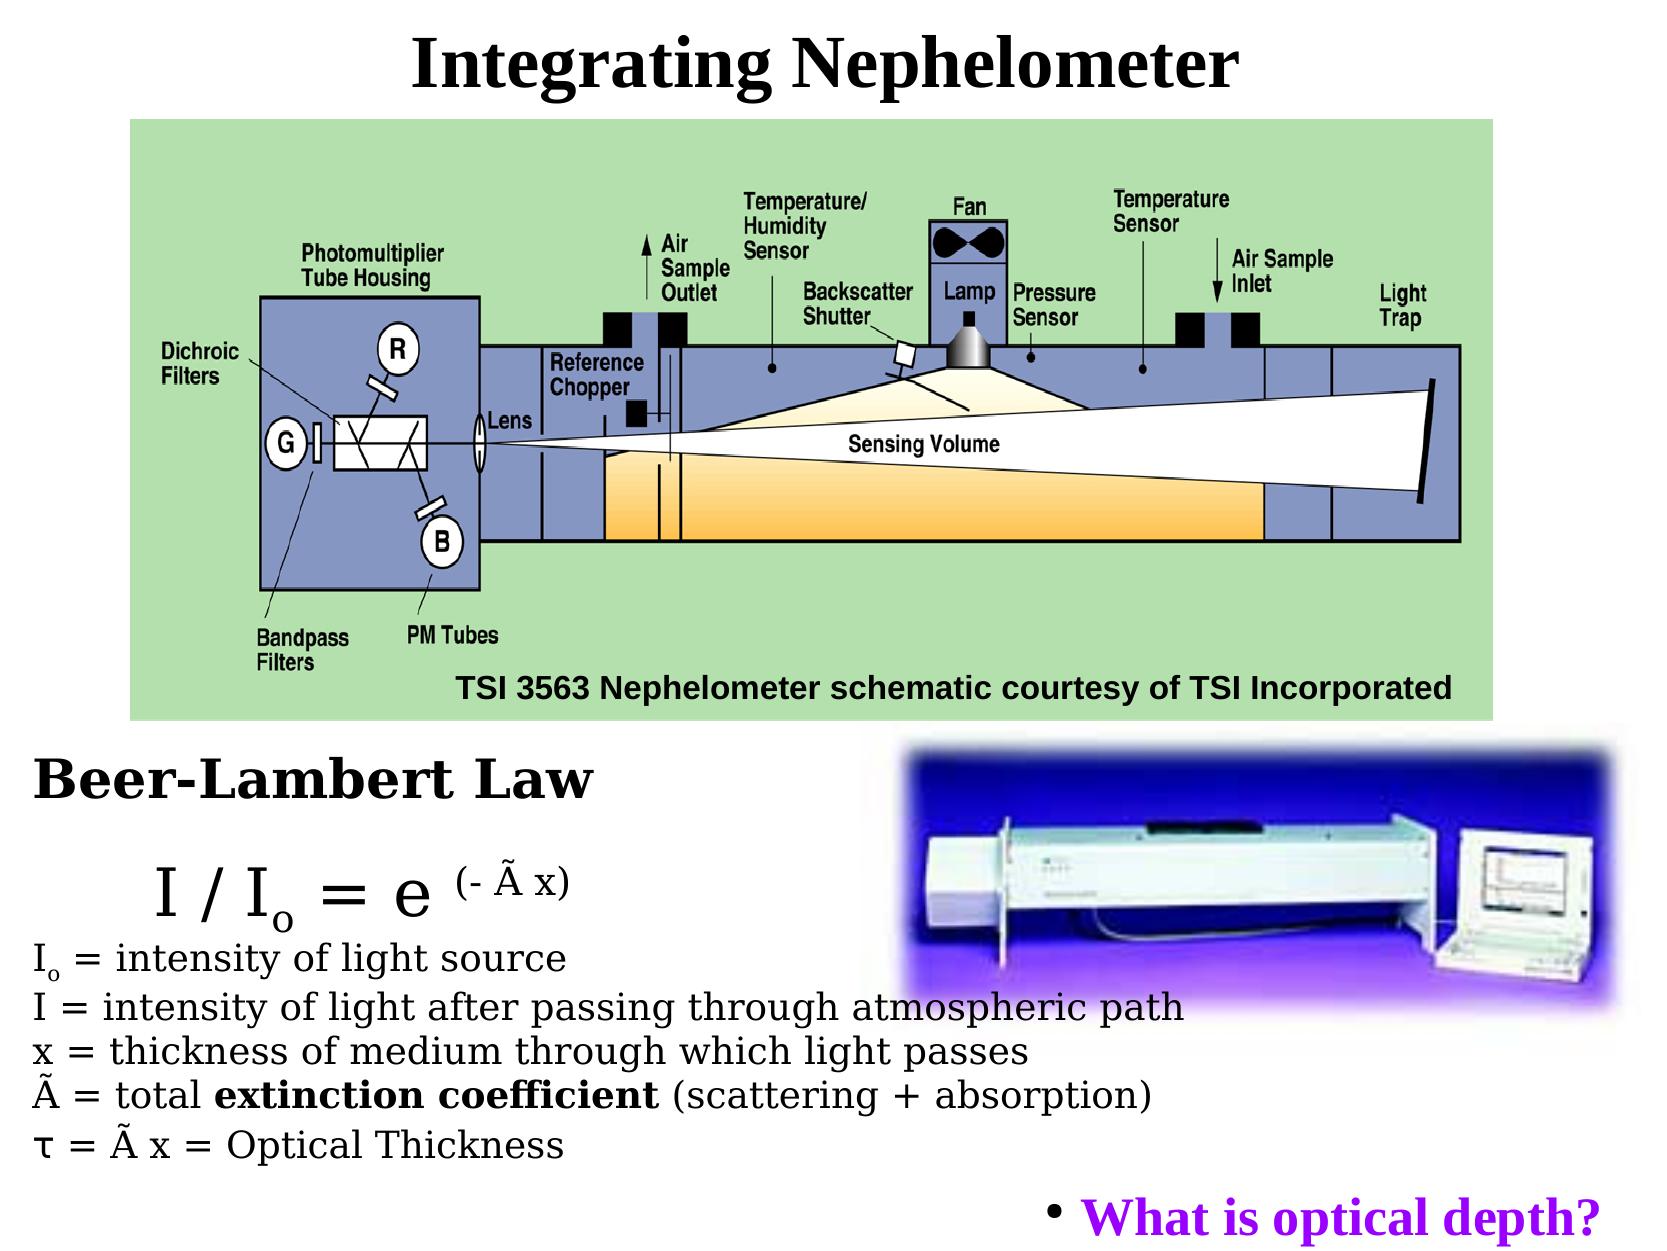

# Integrating Nephelometer
TSI 3563 Nephelometer schematic courtesy of TSI Incorporated
Beer-Lambert Law
 I / Io = e (- Ã x)‏
Io = intensity of light source
I = intensity of light after passing through atmospheric path
x = thickness of medium through which light passes
Ã = total extinction coefficient (scattering + absorption)‏
τ = Ã x = Optical Thickness
What is optical depth?